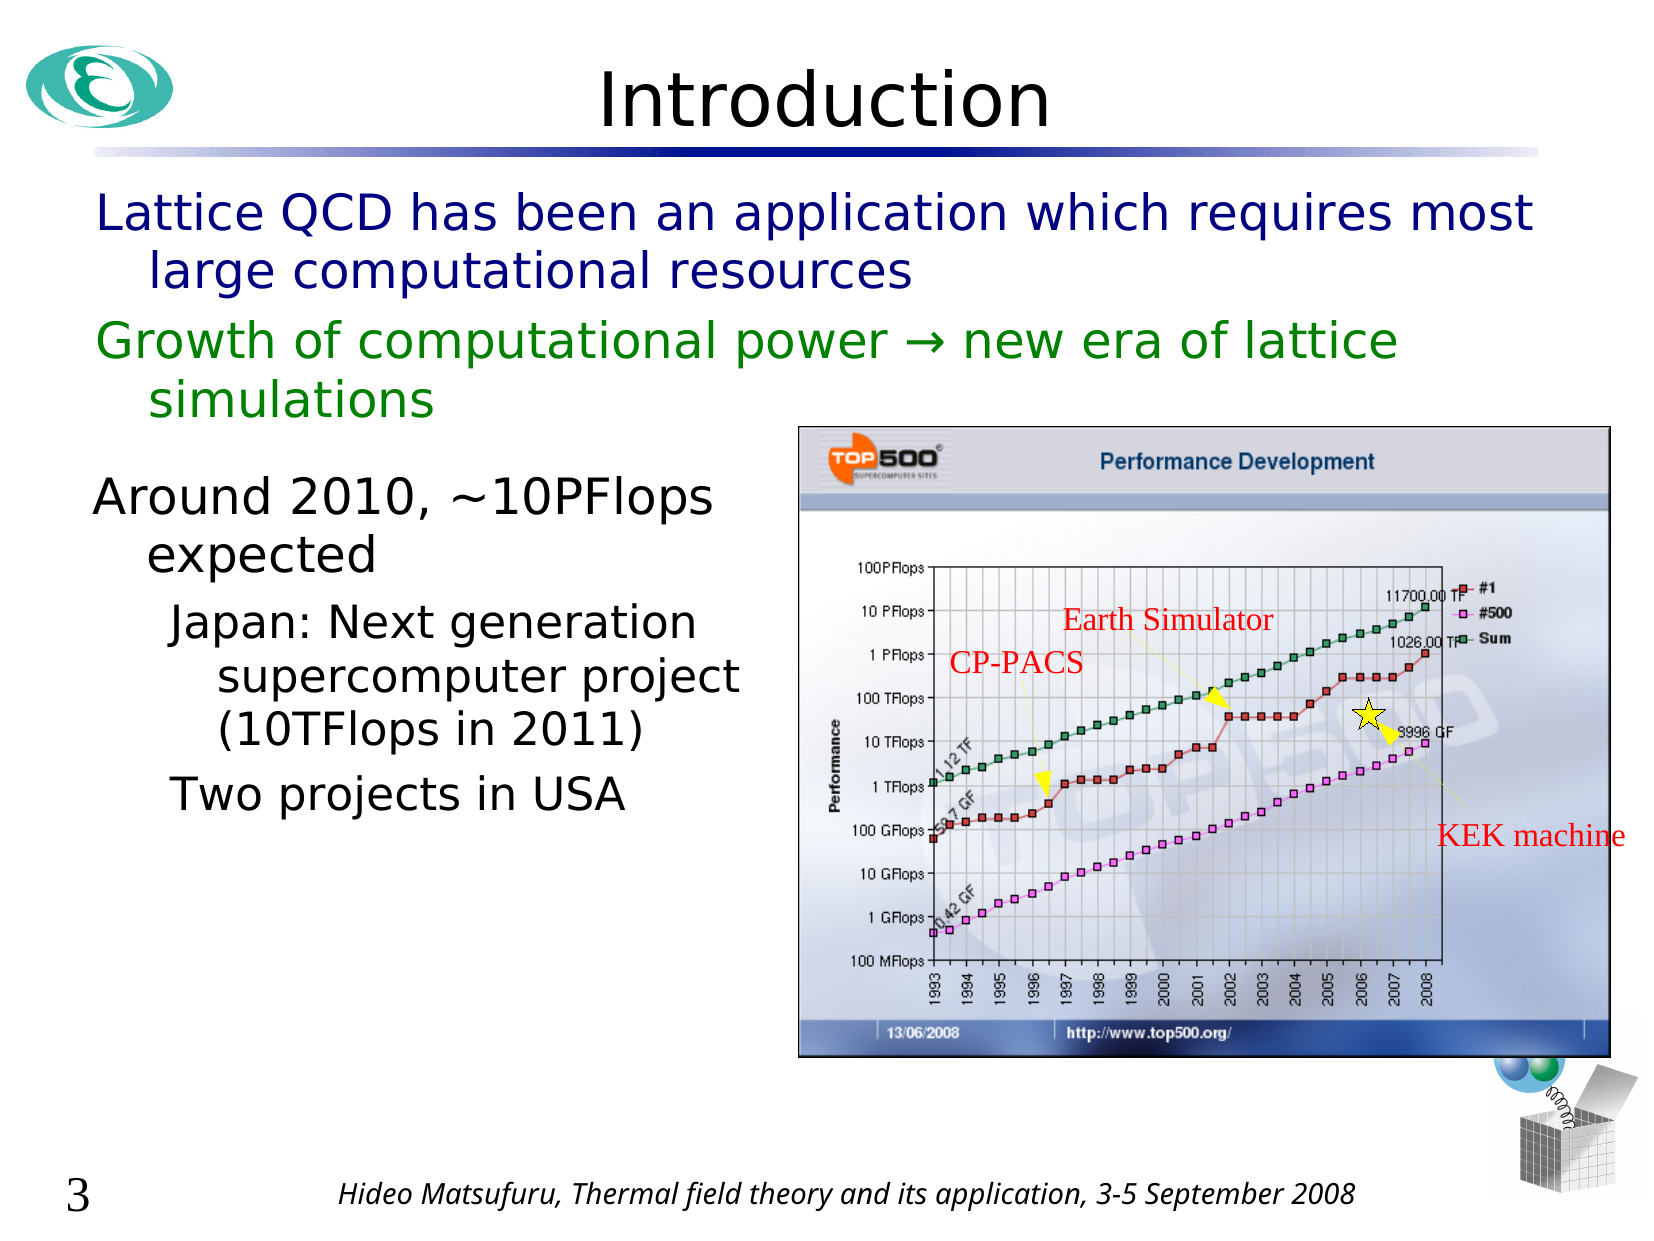

# Introduction
Lattice QCD has been an application which requires most large computational resources
Growth of computational power → new era of lattice simulations
Around 2010, ~10PFlops expected
Japan: Next generation supercomputer project (10TFlops in 2011)
Two projects in USA
Earth Simulator
CP-PACS
KEK machine